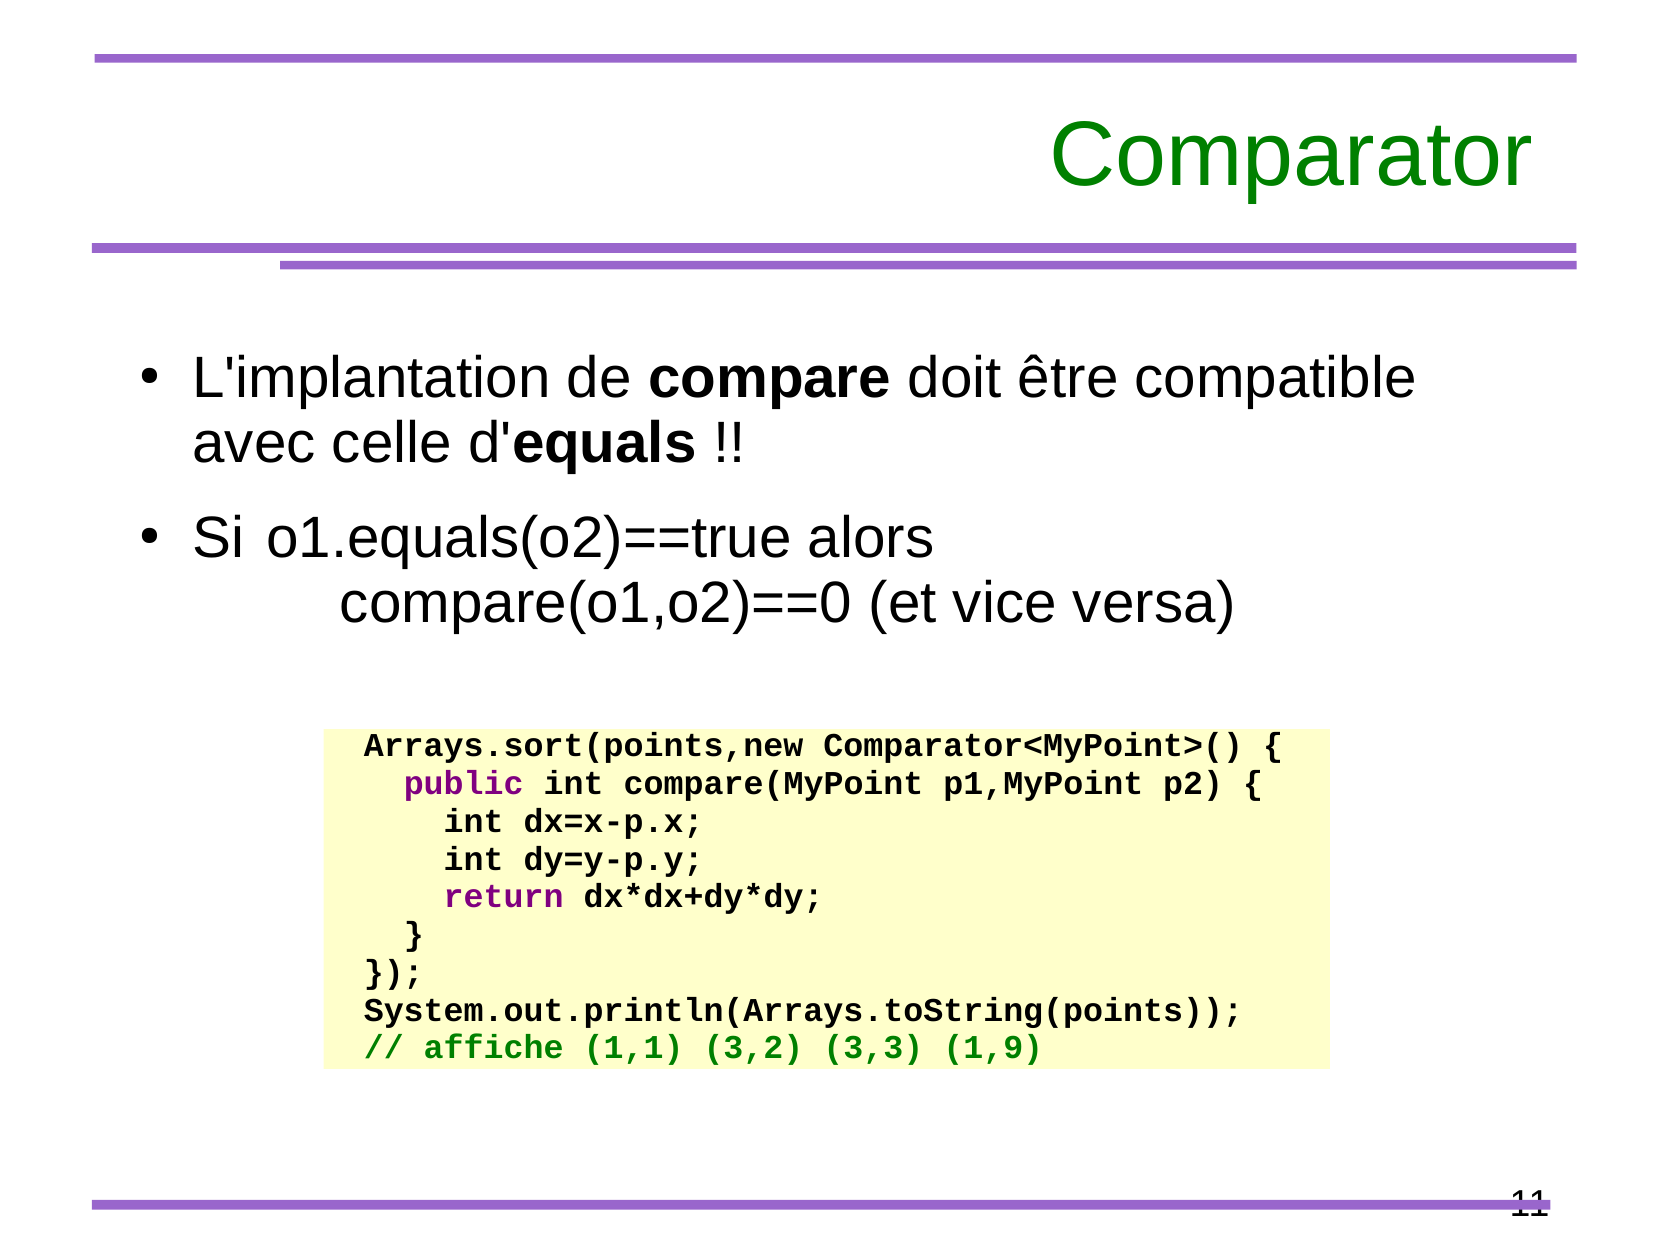

# Comparator
L'implantation de compare doit être compatible avec celle d'equals !!
Si 	o1.equals(o2)==true alors
 		compare(o1,o2)==0 (et vice versa)
 Arrays.sort(points,new Comparator<MyPoint>() {
 public int compare(MyPoint p1,MyPoint p2) {
 int dx=x-p.x;
 int dy=y-p.y;
 return dx*dx+dy*dy;
 }
 });
 System.out.println(Arrays.toString(points));
 // affiche (1,1) (3,2) (3,3) (1,9)